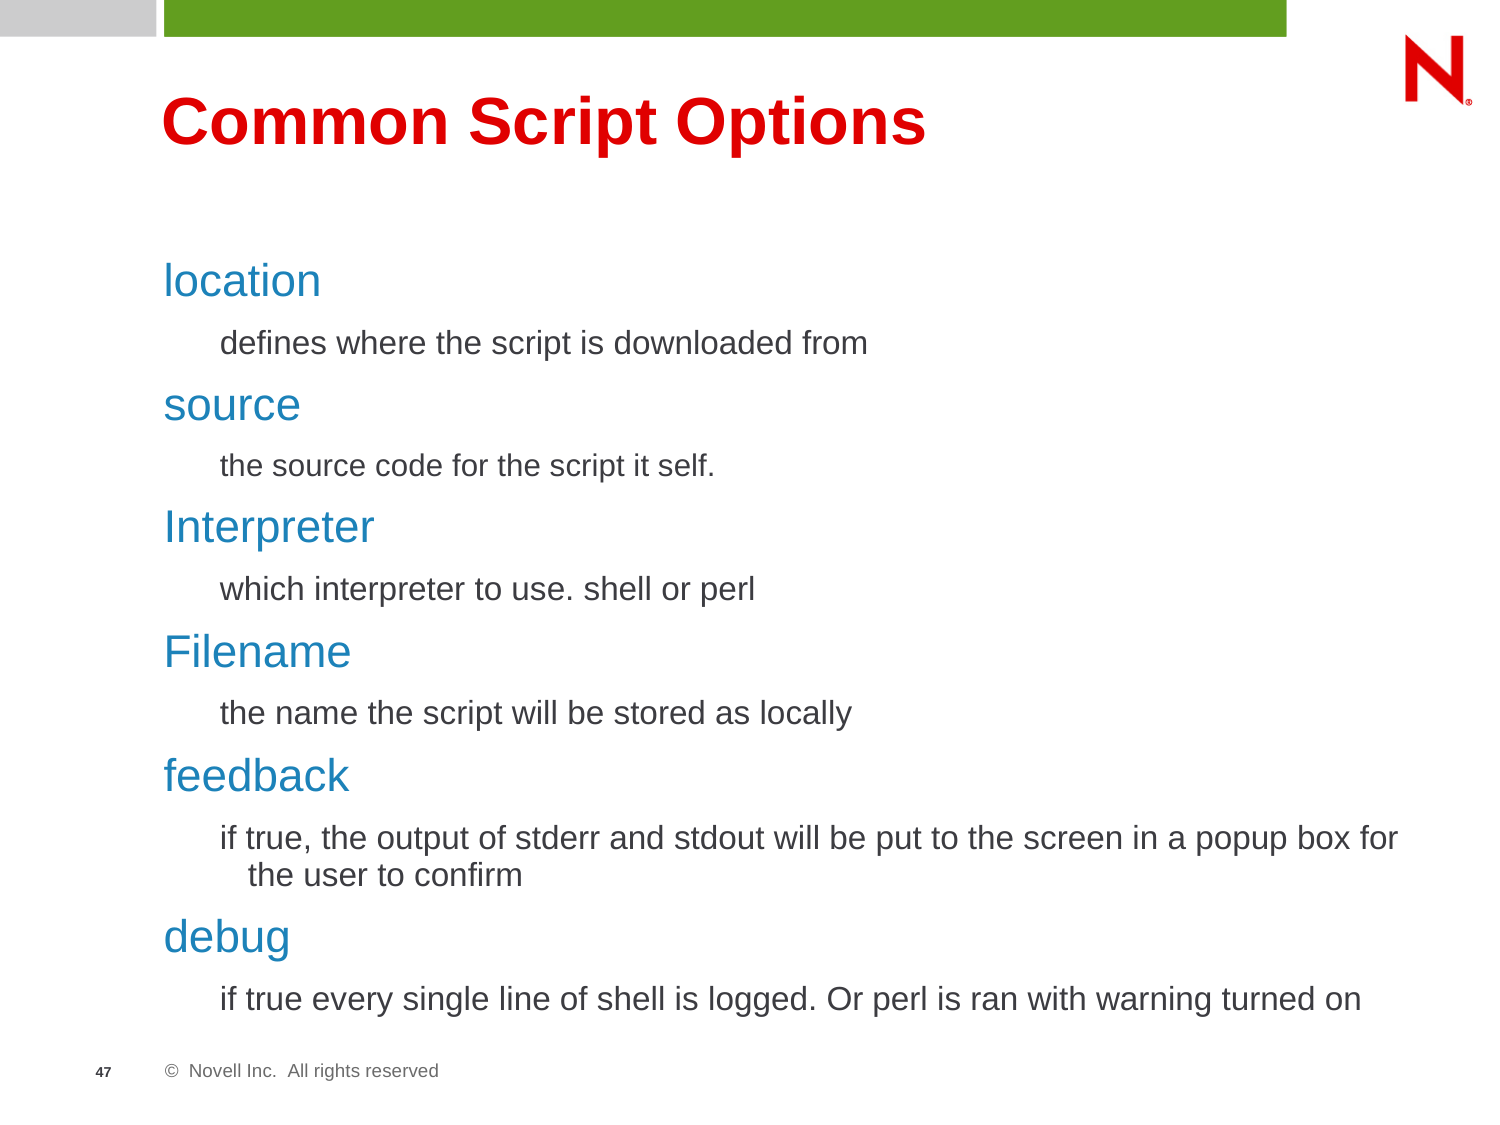

# Common Script Options
location
defines where the script is downloaded from
source
the source code for the script it self.
Interpreter
which interpreter to use. shell or perl
Filename
the name the script will be stored as locally
feedback
if true, the output of stderr and stdout will be put to the screen in a popup box for the user to confirm
debug
if true every single line of shell is logged. Or perl is ran with warning turned on